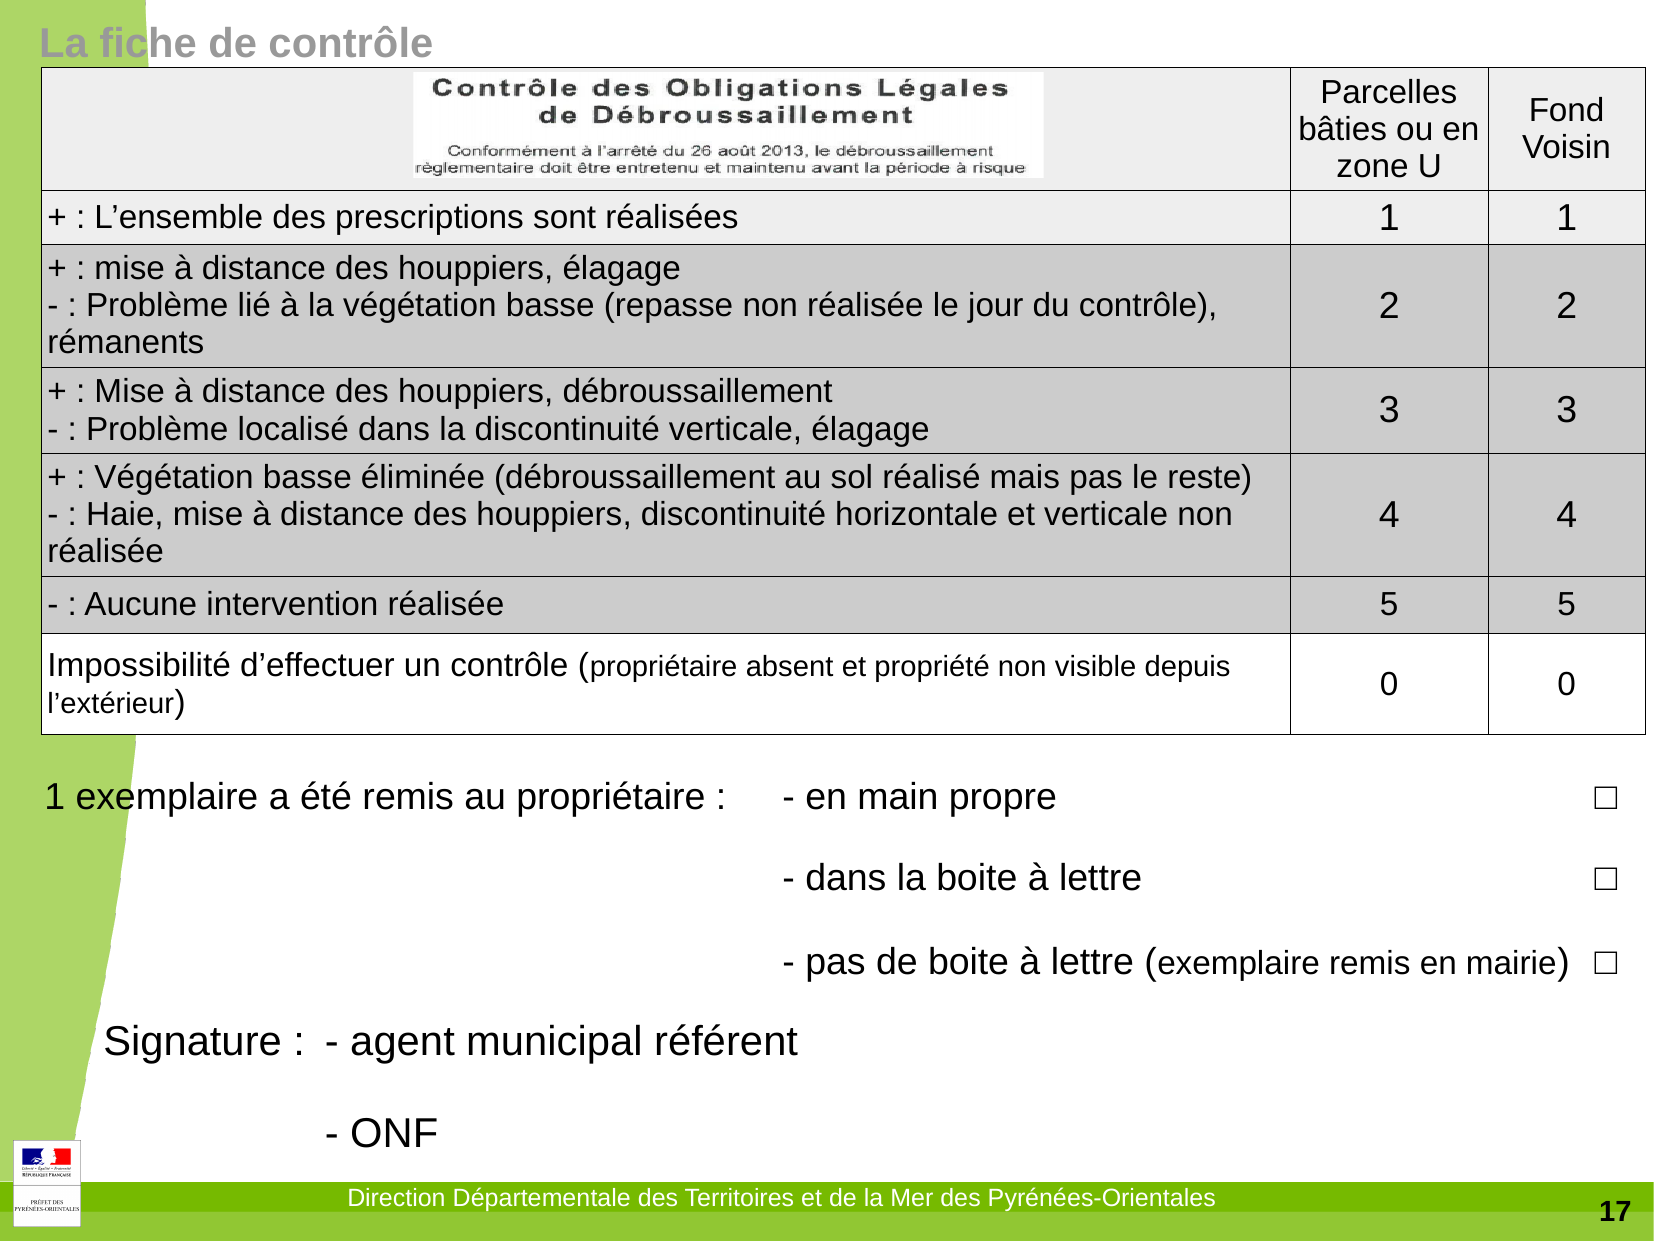

# La fiche de contrôle
| | Parcelles bâties ou en zone U | Fond Voisin |
| --- | --- | --- |
| + : L’ensemble des prescriptions sont réalisées | 1 | 1 |
| + : mise à distance des houppiers, élagage - : Problème lié à la végétation basse (repasse non réalisée le jour du contrôle), rémanents | 2 | 2 |
| + : Mise à distance des houppiers, débroussaillement - : Problème localisé dans la discontinuité verticale, élagage | 3 | 3 |
| + : Végétation basse éliminée (débroussaillement au sol réalisé mais pas le reste) - : Haie, mise à distance des houppiers, discontinuité horizontale et verticale non réalisée | 4 | 4 |
| - : Aucune intervention réalisée | 5 | 5 |
| Impossibilité d’effectuer un contrôle (propriétaire absent et propriété non visible depuis l’extérieur) | 0 | 0 |
1 exemplaire a été remis au propriétaire : 	- en main propre								□
										- dans la boite à lettre							□
										- pas de boite à lettre (exemplaire remis en mairie)	□
Signature : 	- agent municipal référent
			- ONF
Direction Départementale des Territoires et de la Mer des Pyrénées-Orientales
17